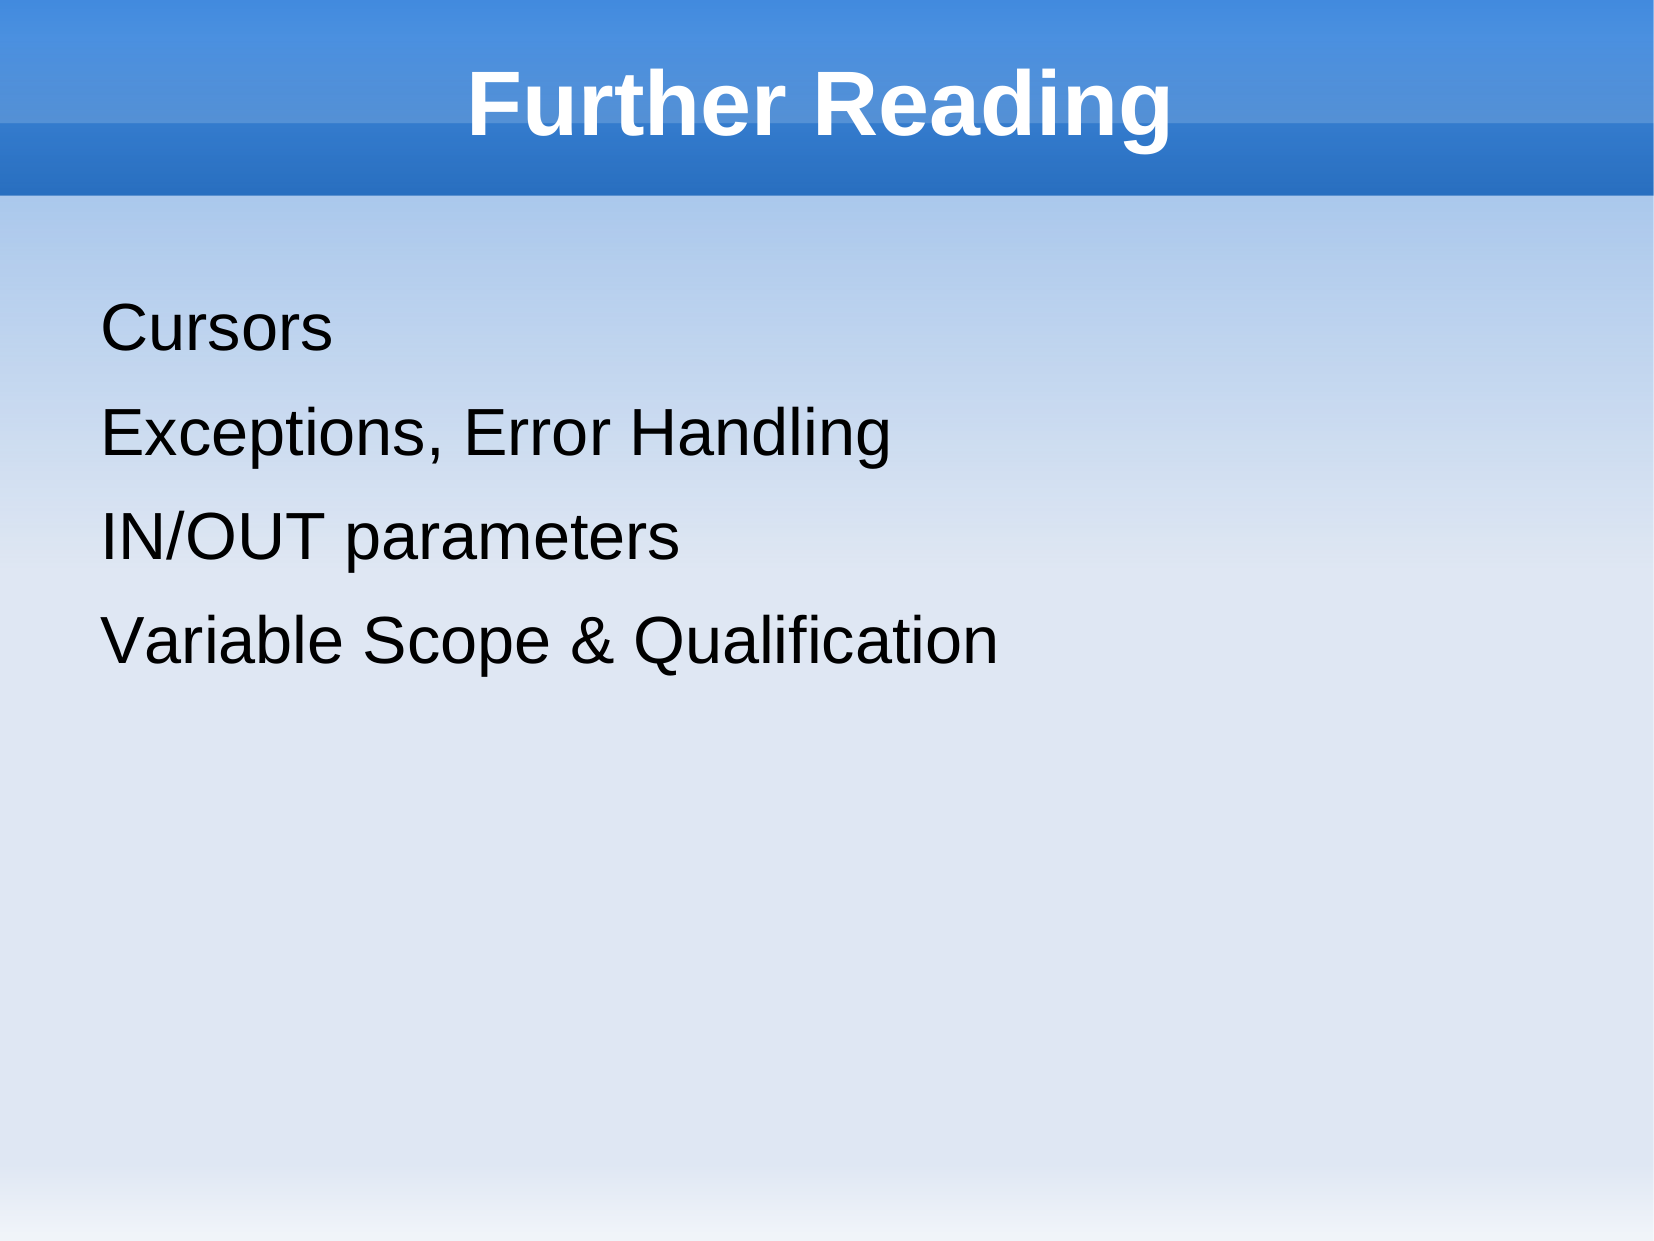

# Further Reading
Cursors
Exceptions, Error Handling
IN/OUT parameters
Variable Scope & Qualification